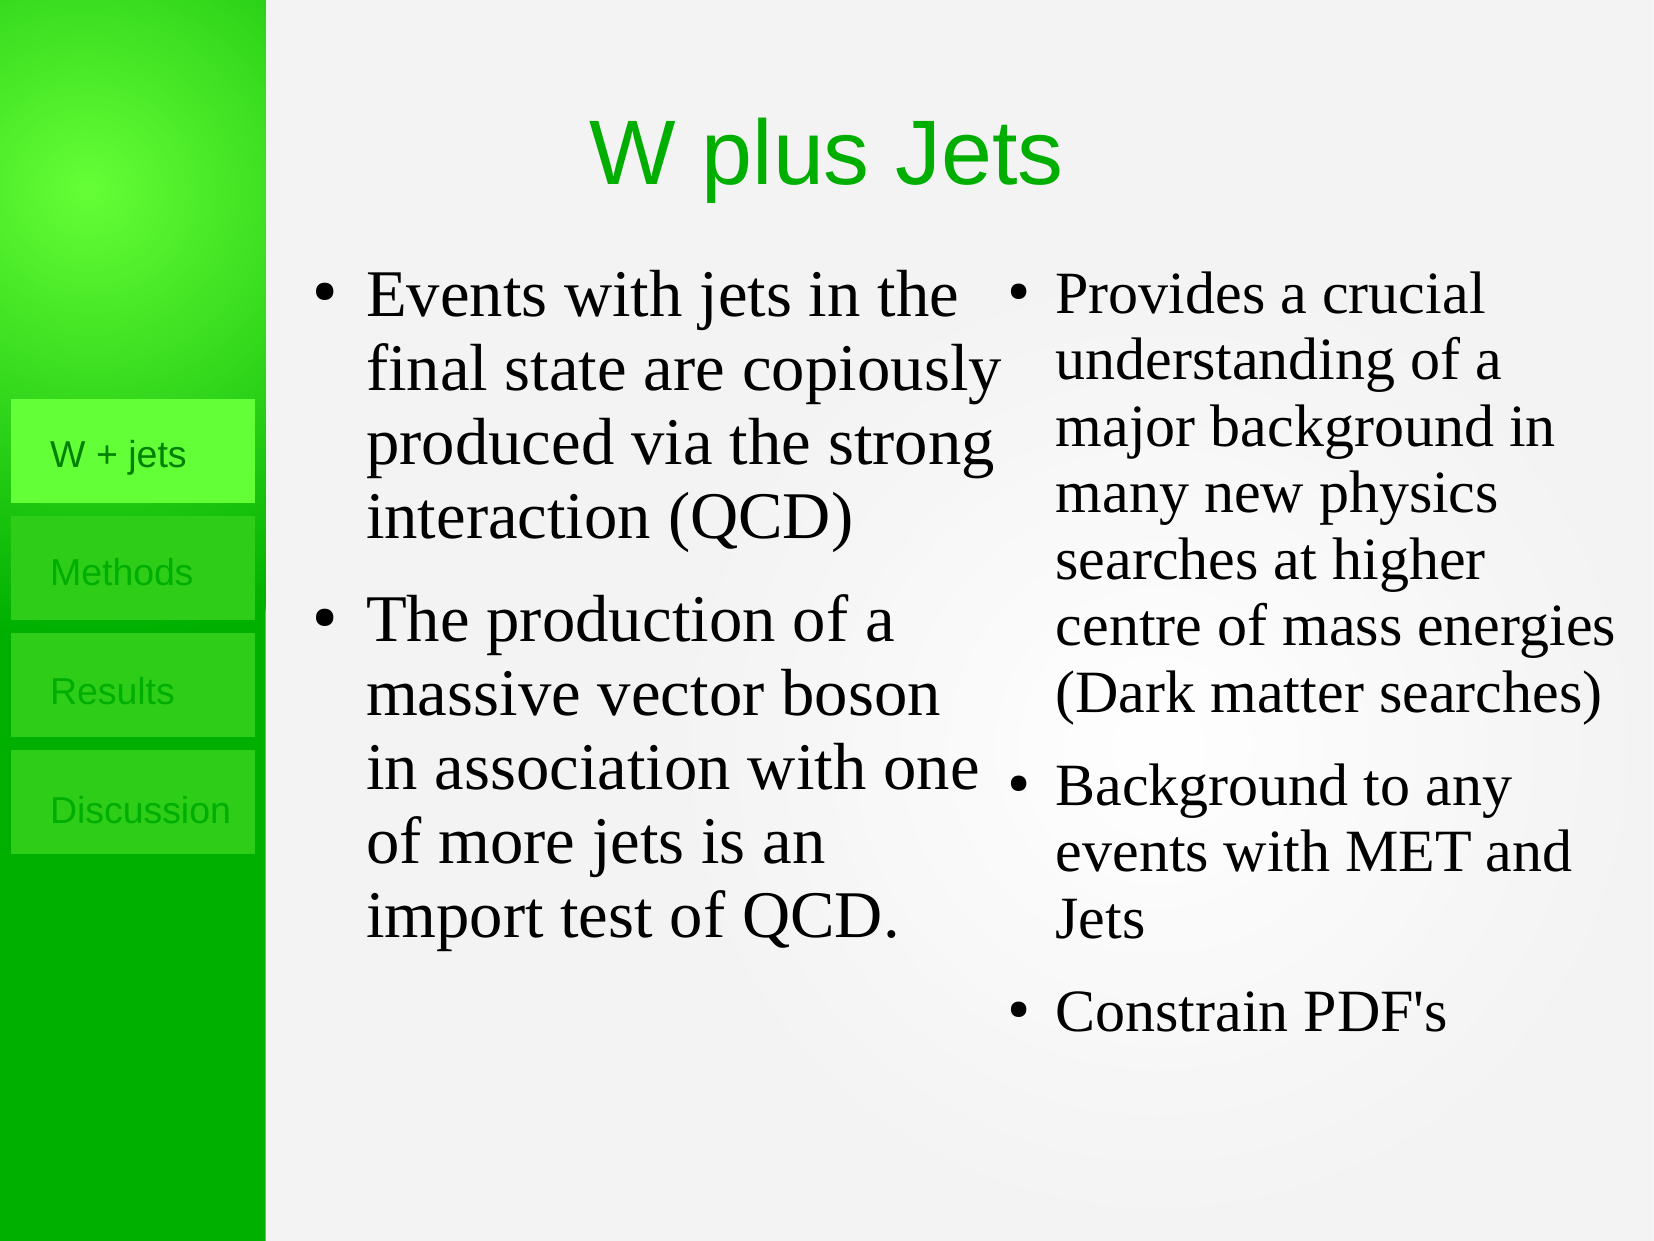

# W plus Jets
Events with jets in the final state are copiously produced via the strong interaction (QCD)
The production of a massive vector boson in association with one of more jets is an import test of QCD.
Provides a crucial understanding of a major background in many new physics searches at higher centre of mass energies (Dark matter searches)
Background to any events with MET and Jets
Constrain PDF's
W + jets
Methods
Results
Discussion